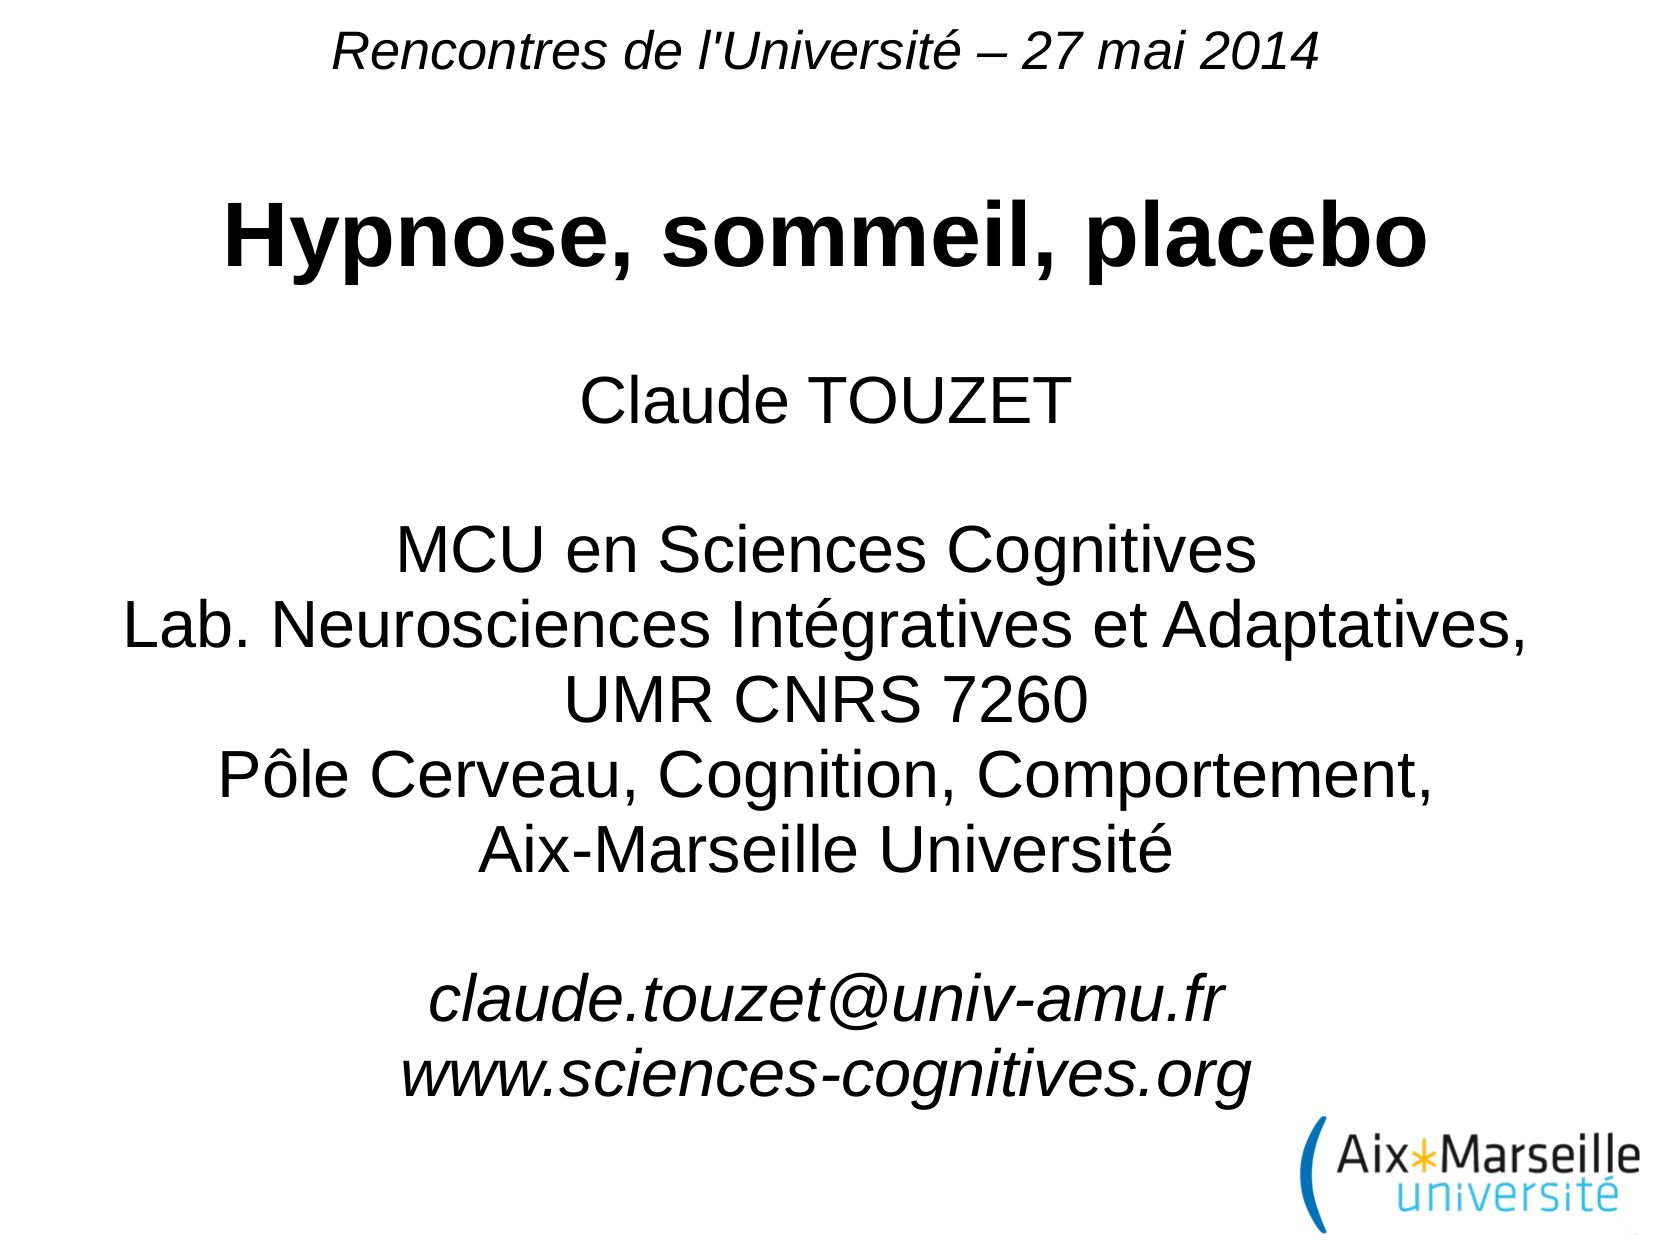

# Rencontres de l'Université – 27 mai 2014 Hypnose, sommeil, placebo
Claude TOUZET
MCU en Sciences Cognitives
Lab. Neurosciences Intégratives et Adaptatives,
UMR CNRS 7260
 Pôle Cerveau, Cognition, Comportement,
Aix-Marseille Université
claude.touzet@univ-amu.fr
www.sciences-cognitives.org